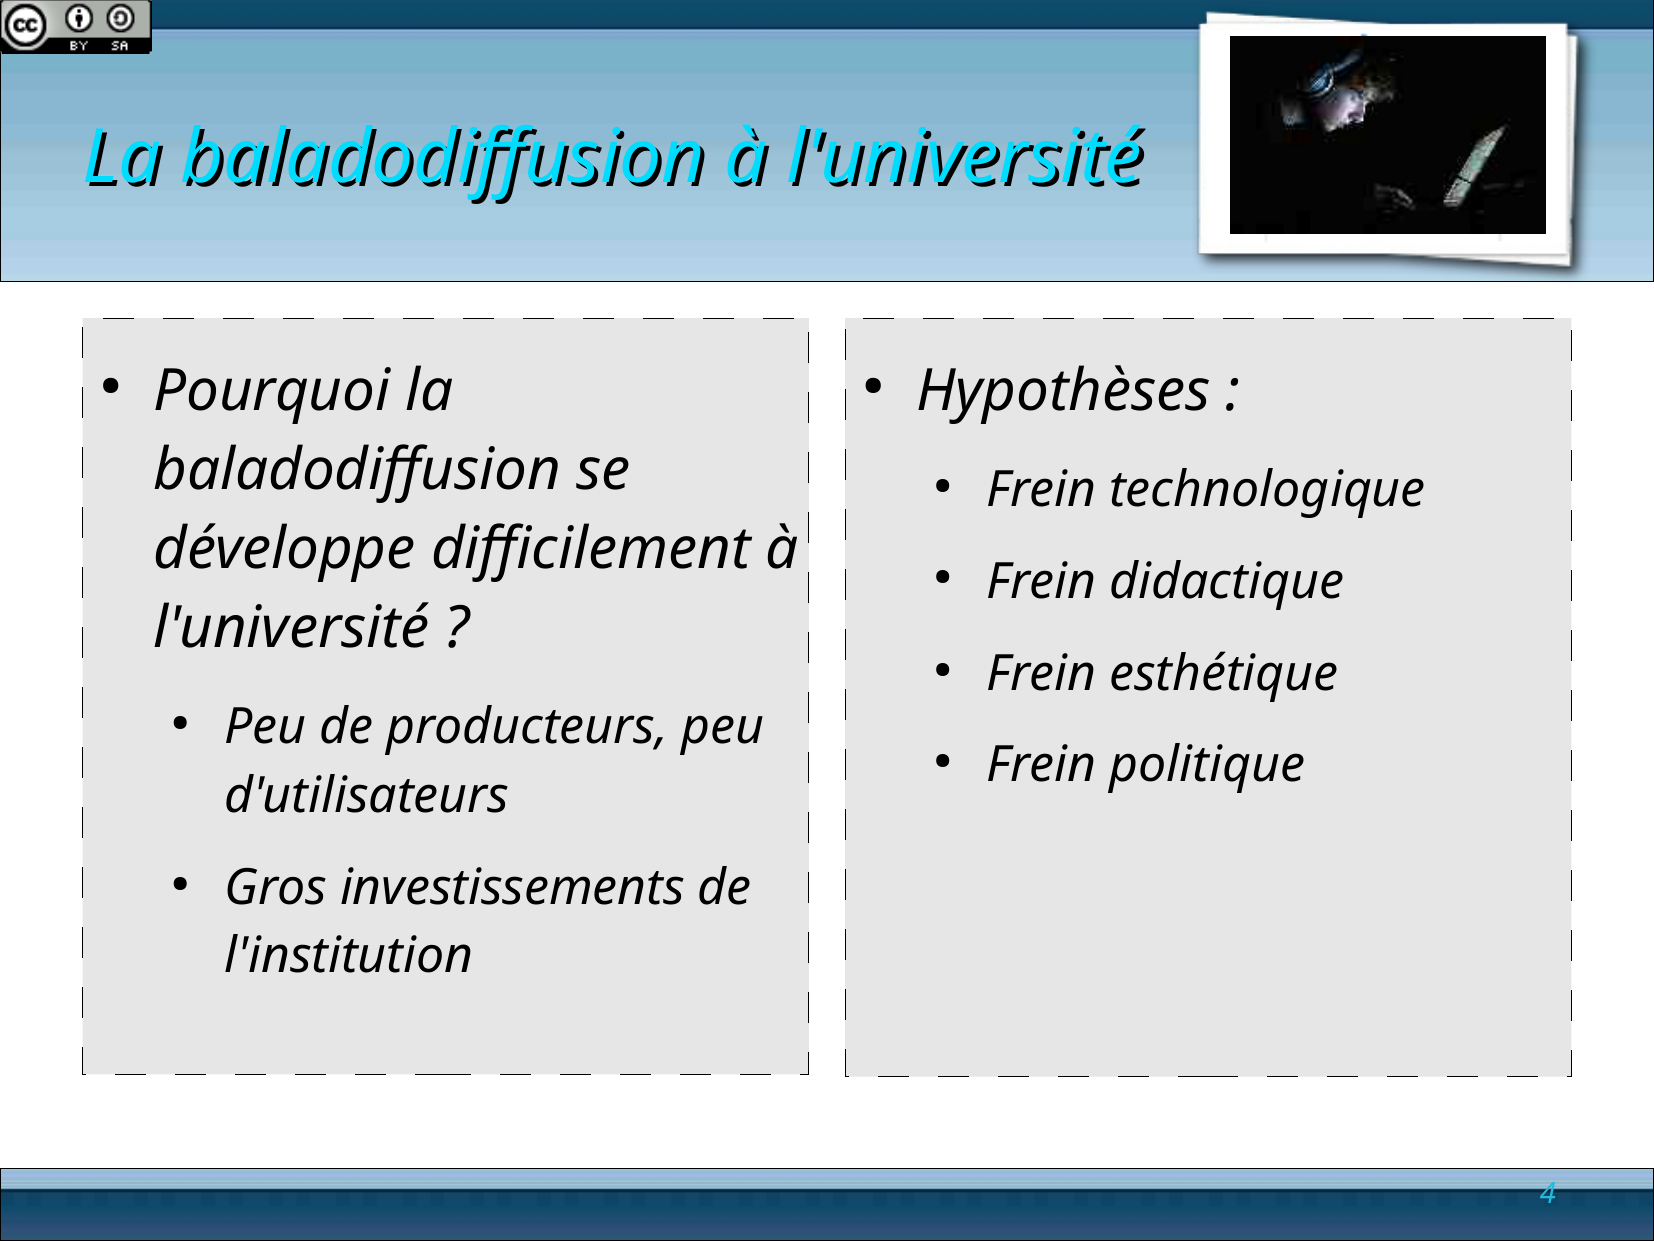

# La baladodiffusion à l'université
Pourquoi la baladodiffusion se développe difficilement à l'université ?
Peu de producteurs, peu d'utilisateurs
Gros investissements de l'institution
Hypothèses :
Frein technologique
Frein didactique
Frein esthétique
Frein politique